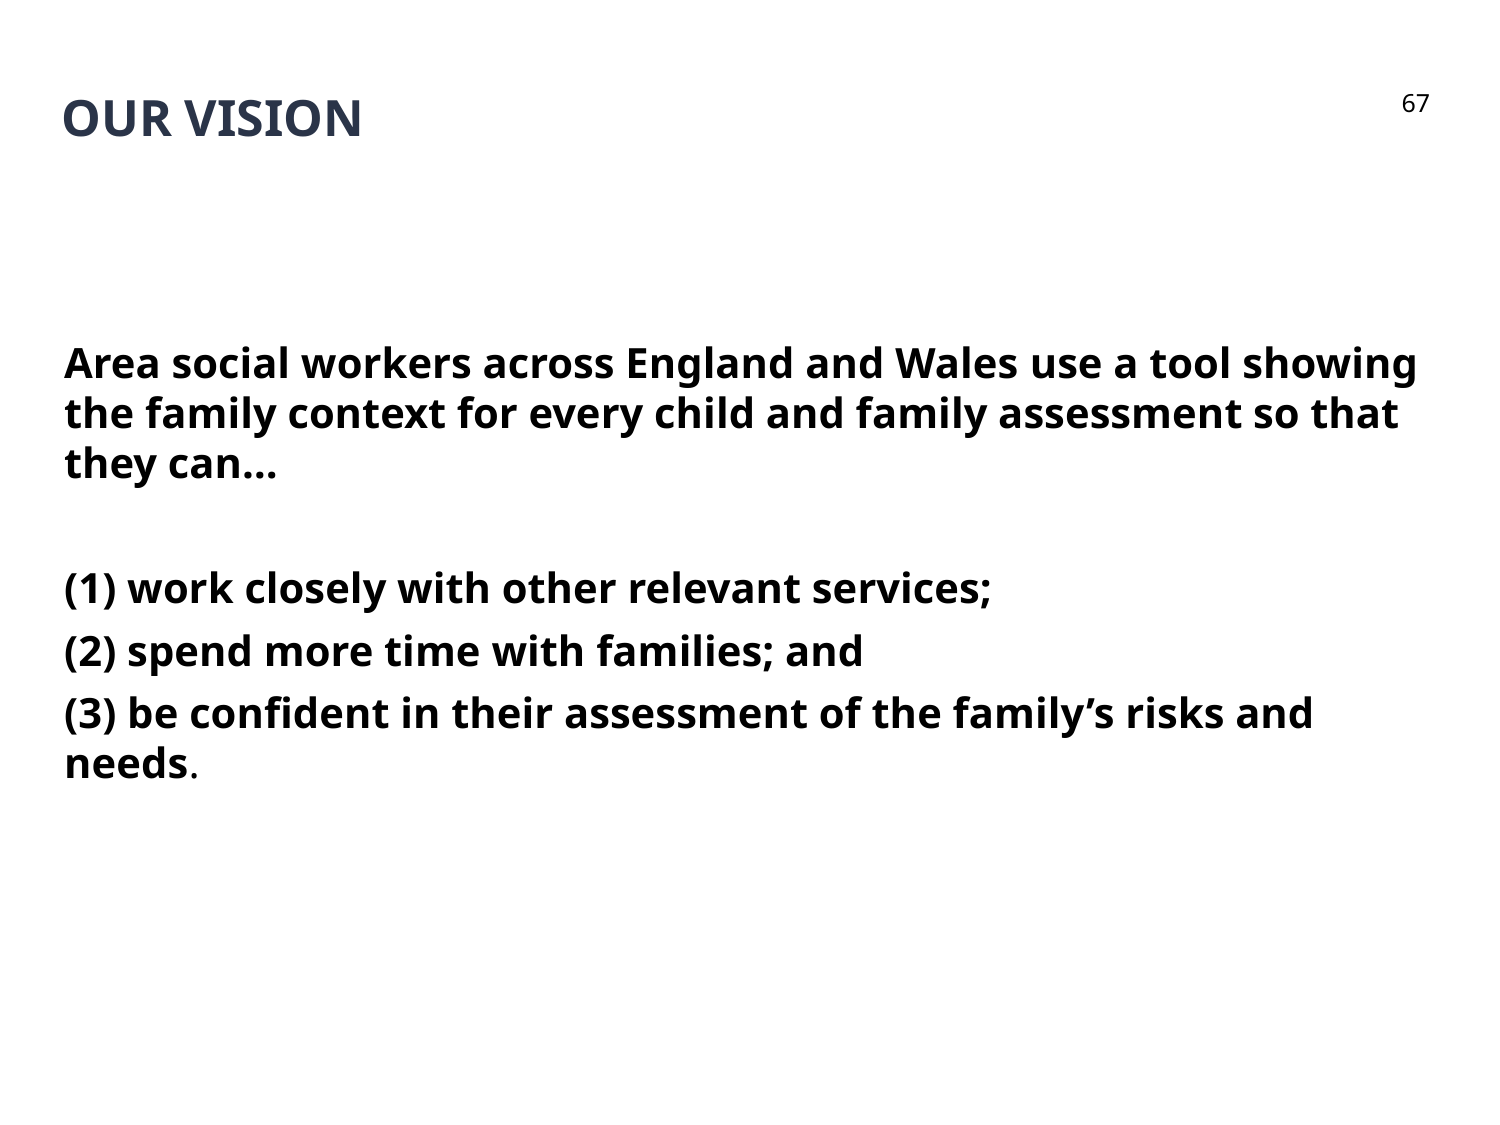

OUR VISION
# Area social workers across England and Wales use a tool showing the family context for every child and family assessment so that they can…
(1) work closely with other relevant services;
(2) spend more time with families; and
(3) be confident in their assessment of the family’s risks and needs.